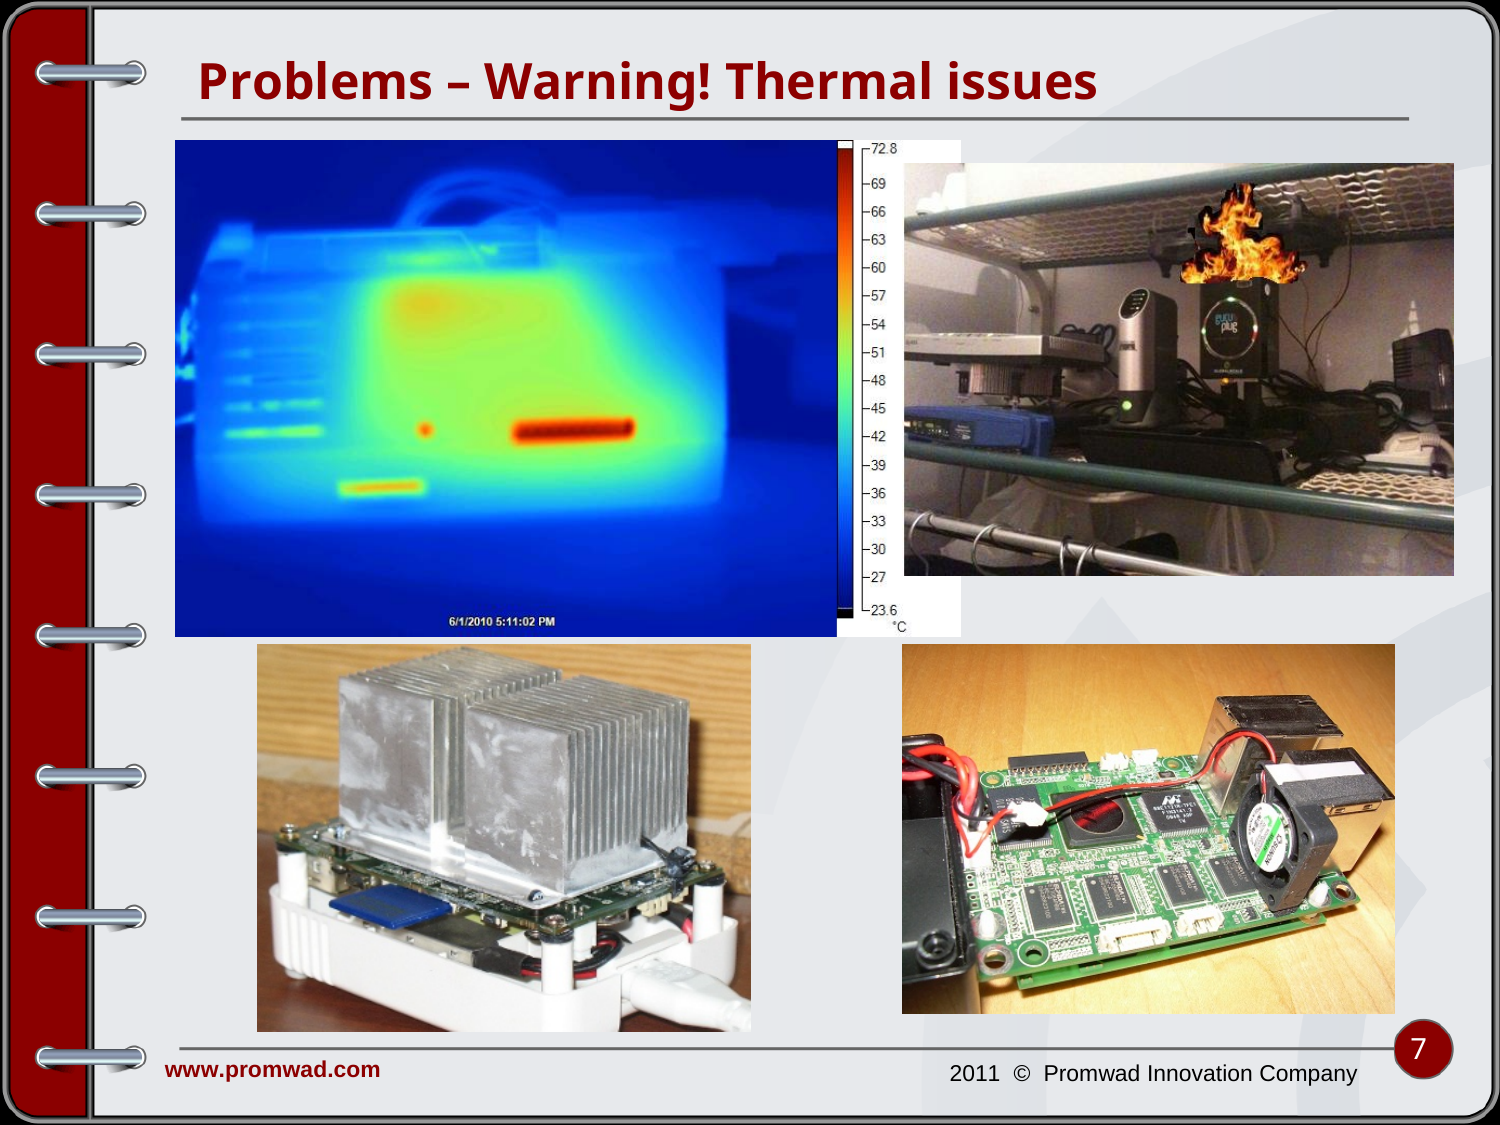

Problems – Warning! Thermal issues
www.promwad.com
2011 © Promwad Innovation Company